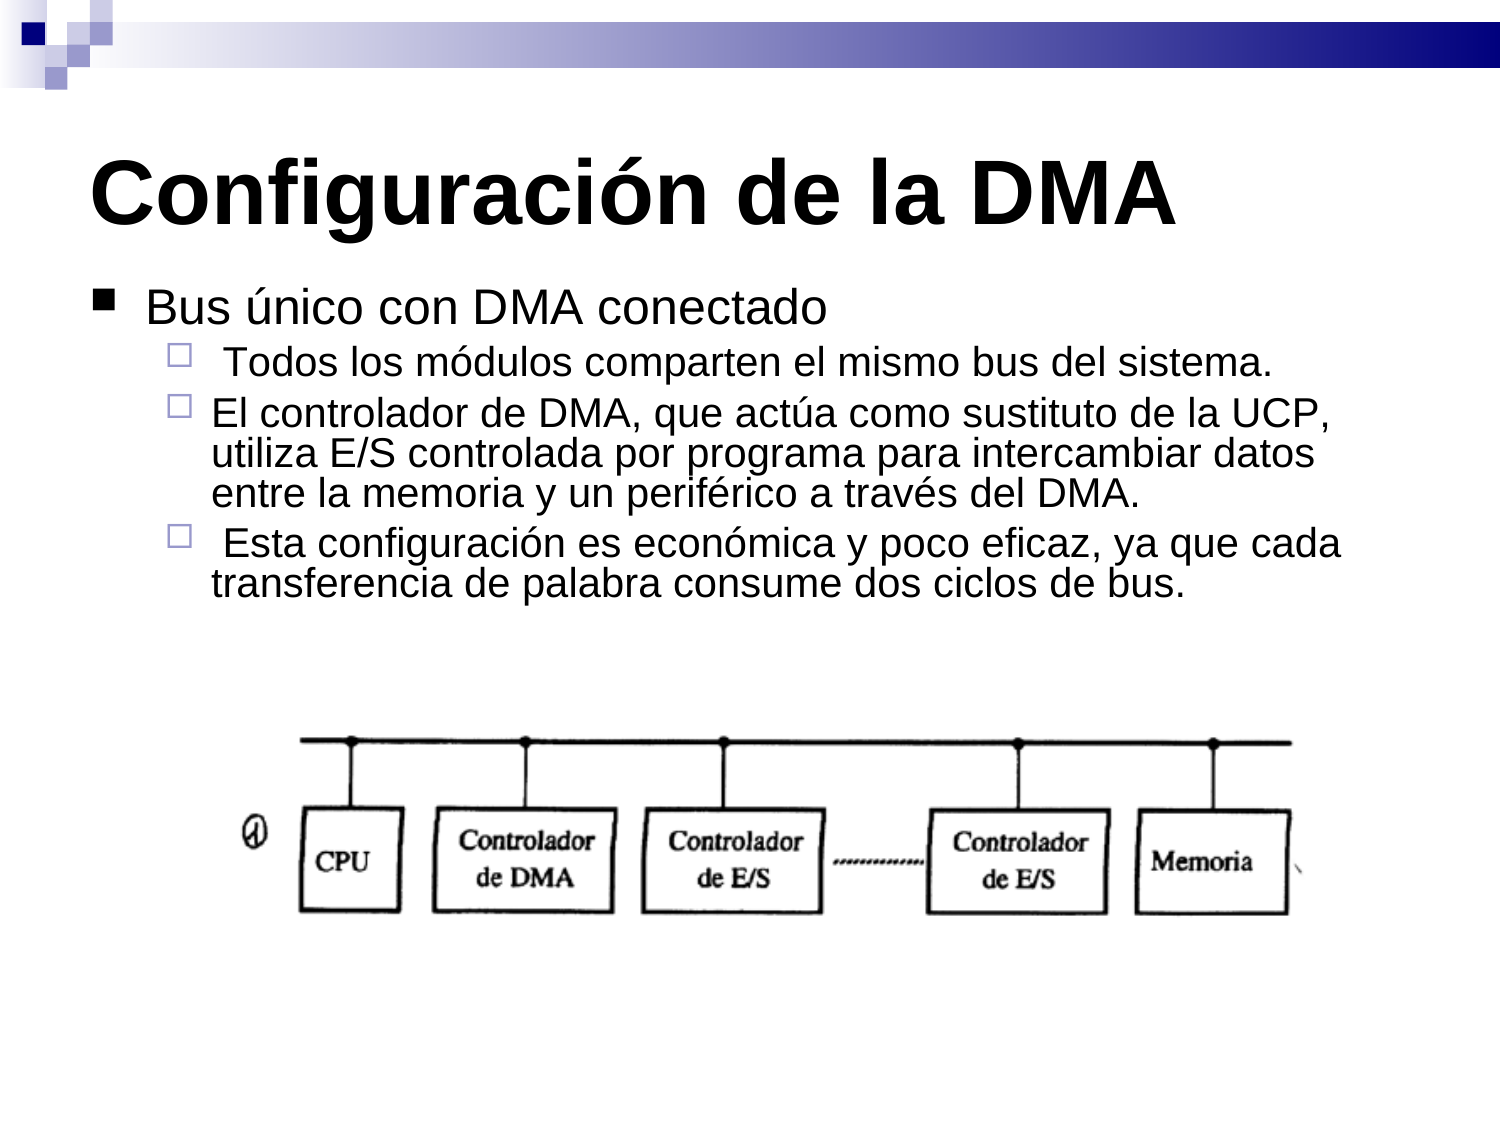

# Configuración de la DMA
Bus único con DMA conectado
 Todos los módulos comparten el mismo bus del sistema.
El controlador de DMA, que actúa como sustituto de la UCP, utiliza E/S controlada por programa para intercambiar datos entre la memoria y un periférico a través del DMA.
 Esta configuración es económica y poco eficaz, ya que cada transferencia de palabra consume dos ciclos de bus.